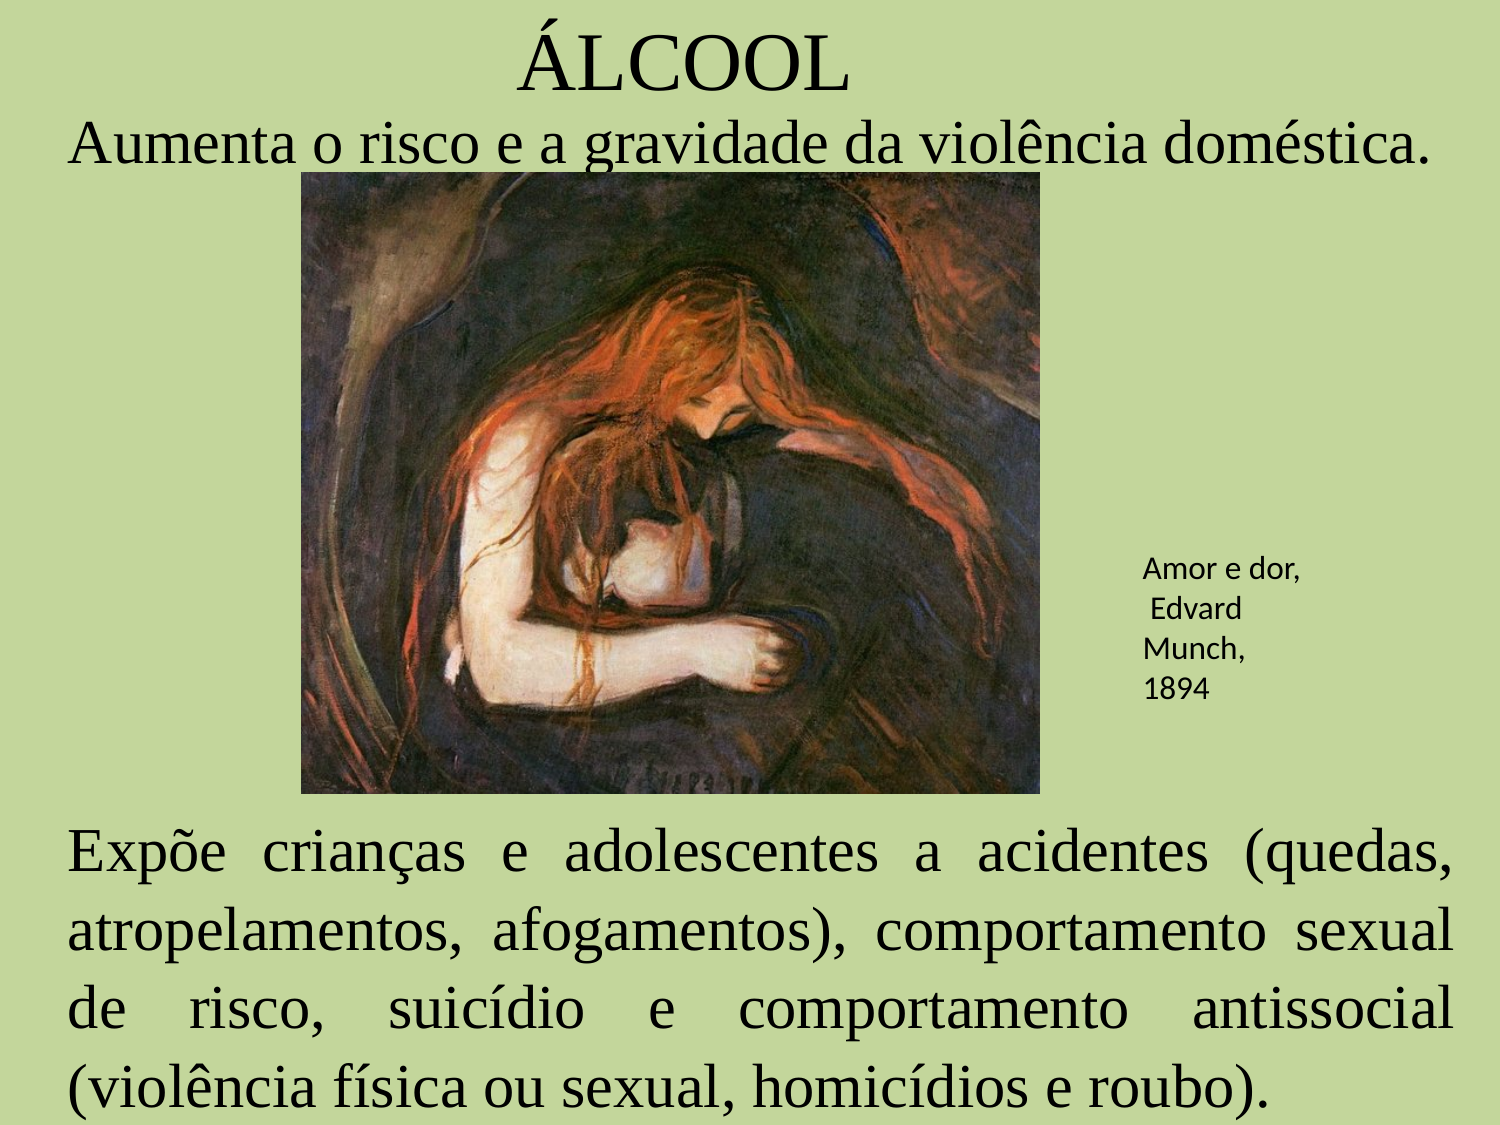

ÁLCOOL
Aumenta o risco e a gravidade da violência doméstica.
Expõe crianças e adolescentes a acidentes (quedas, atropelamentos, afogamentos), comportamento sexual de risco, suicídio e comportamento antissocial (violência física ou sexual, homicídios e roubo).
Amor e dor, Edvard Munch, 1894